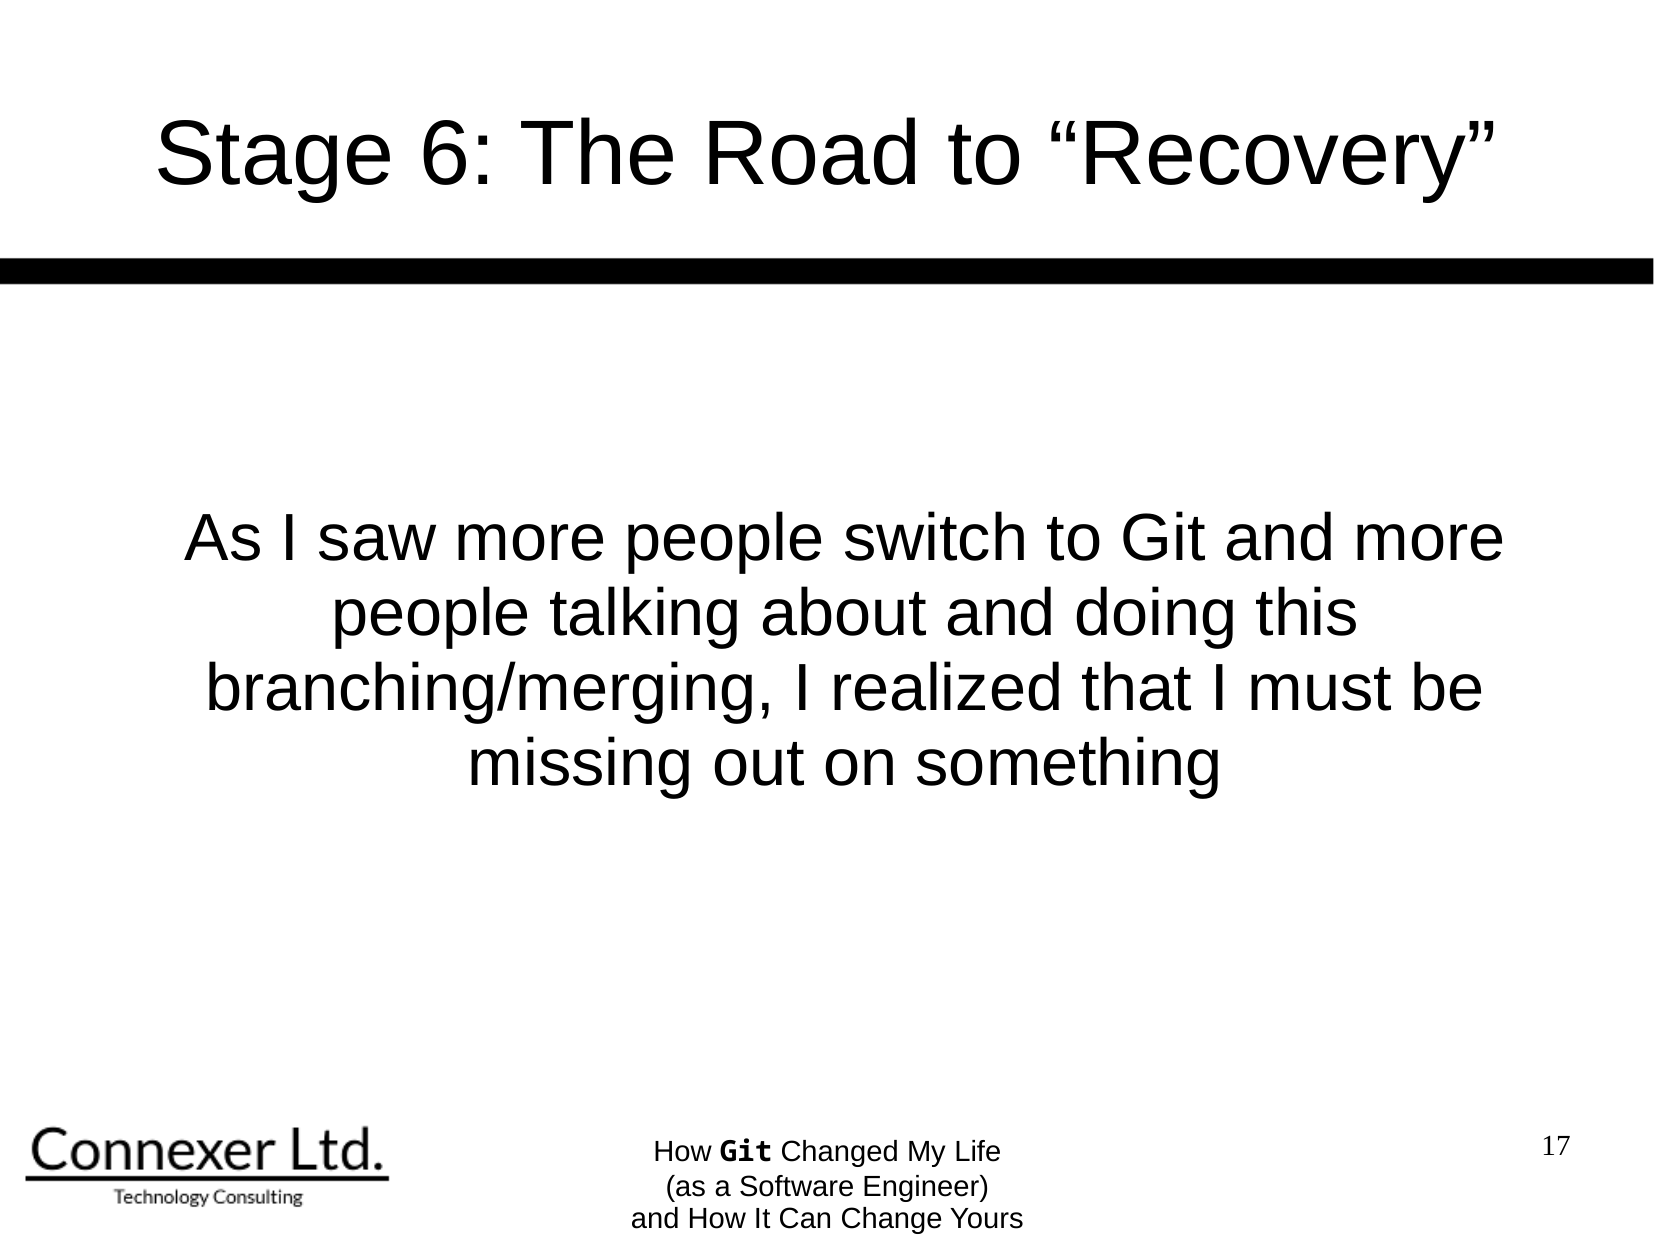

# Stage 6: The Road to “Recovery”
As I saw more people switch to Git and more people talking about and doing this branching/merging, I realized that I must be missing out on something
17